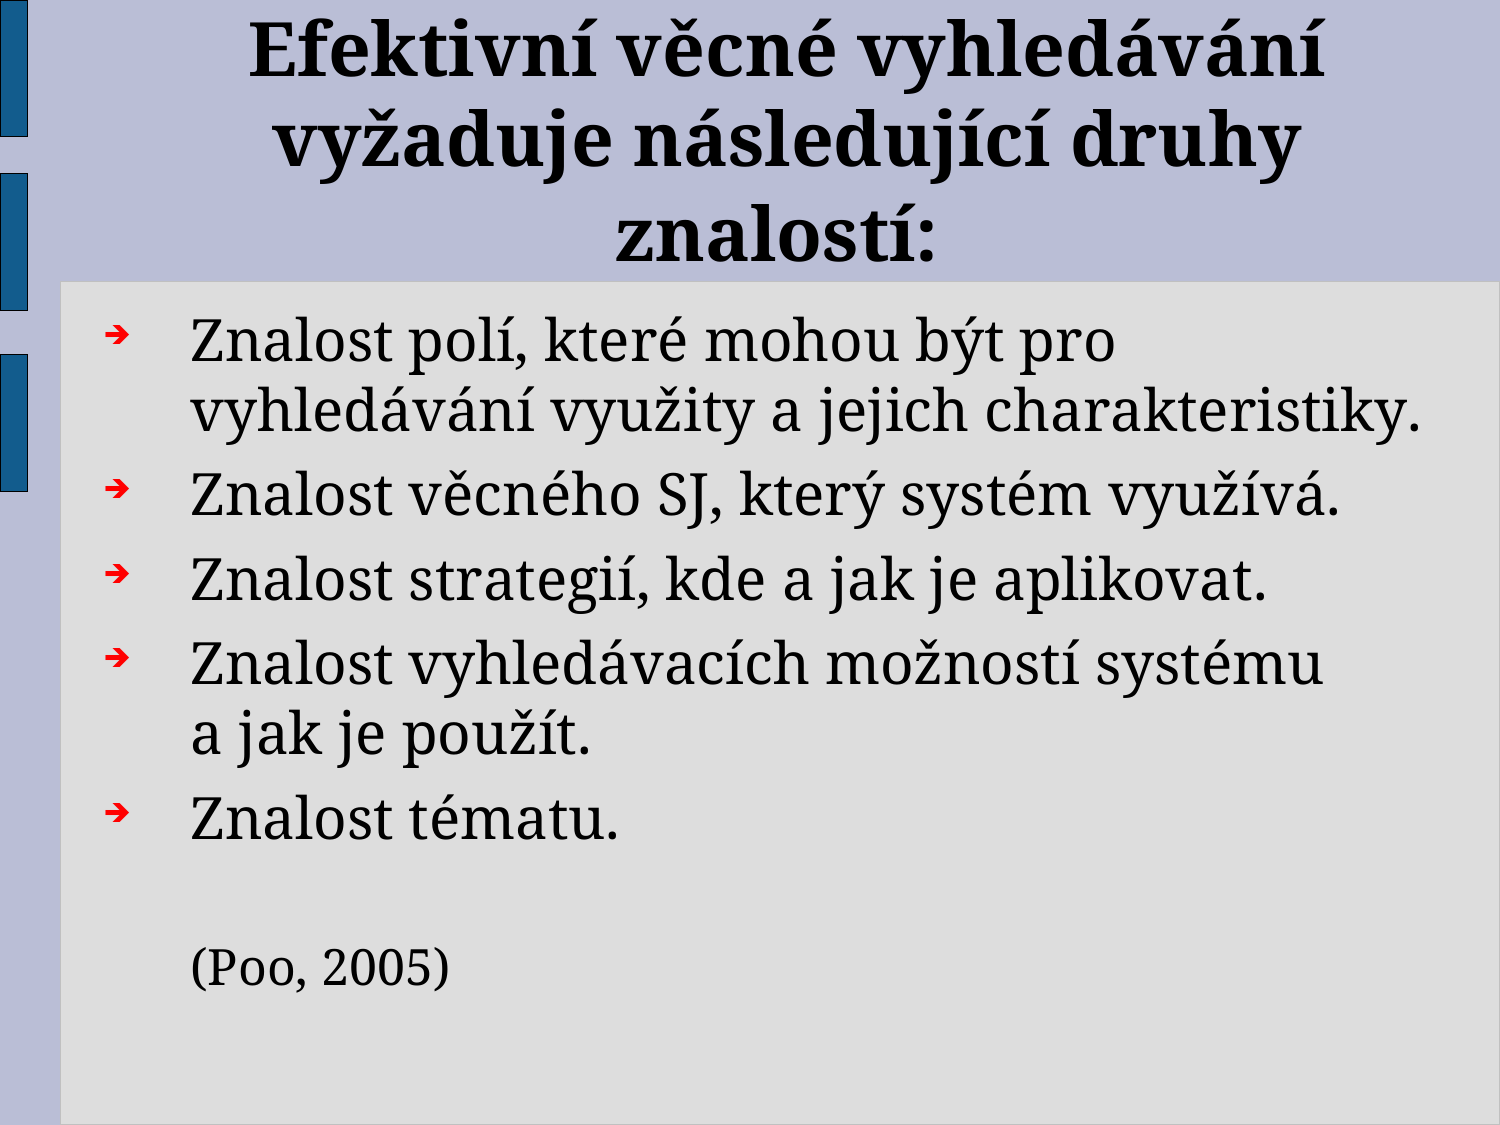

# Efektivní věcné vyhledávání vyžaduje následující druhy znalostí:
Znalost polí, které mohou být pro vyhledávání využity a jejich charakteristiky.
Znalost věcného SJ, který systém využívá.
Znalost strategií, kde a jak je aplikovat.
Znalost vyhledávacích možností systému
a jak je použít.
Znalost tématu.
(Poo, 2005)